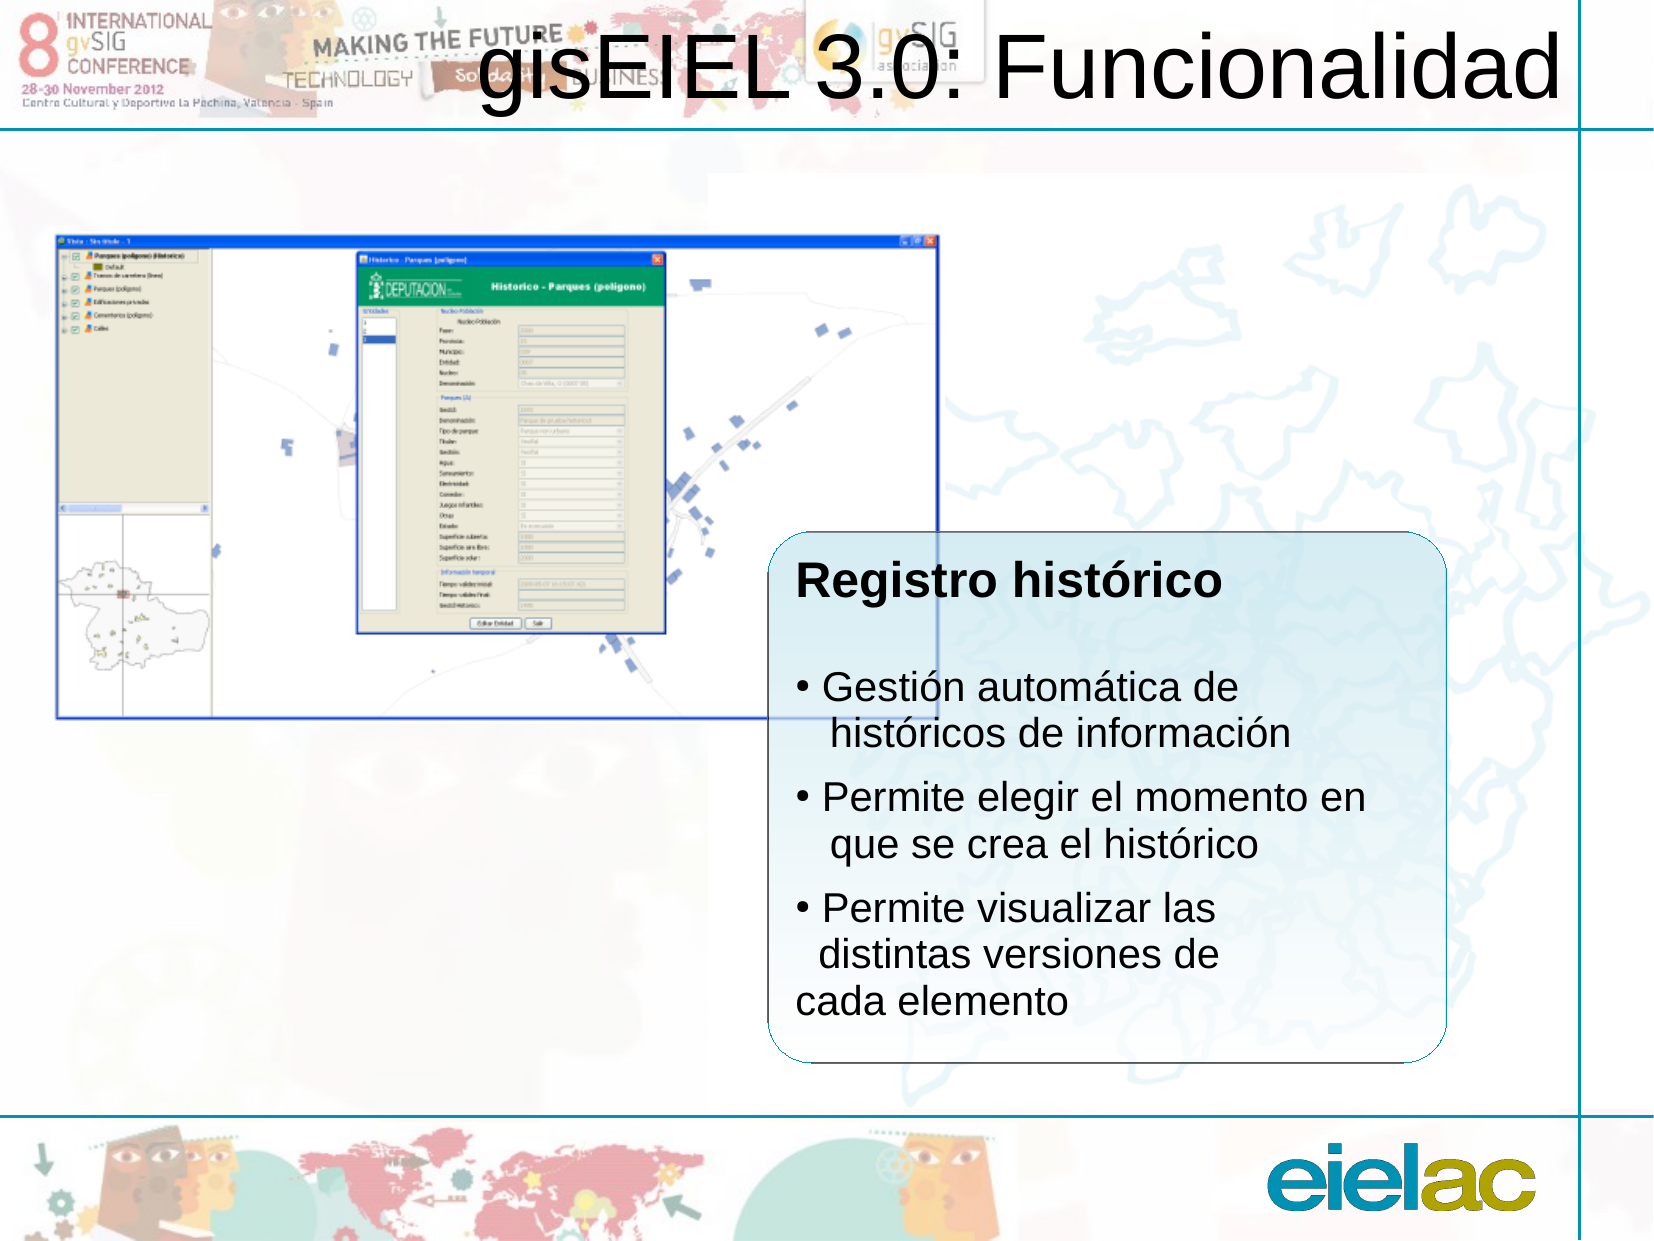

# gisEIEL 3.0: Funcionalidad
Registro histórico
 Gestión automática de
 históricos de información
 Permite elegir el momento en
 que se crea el histórico
 Permite visualizar las
 distintas versiones de
cada elemento